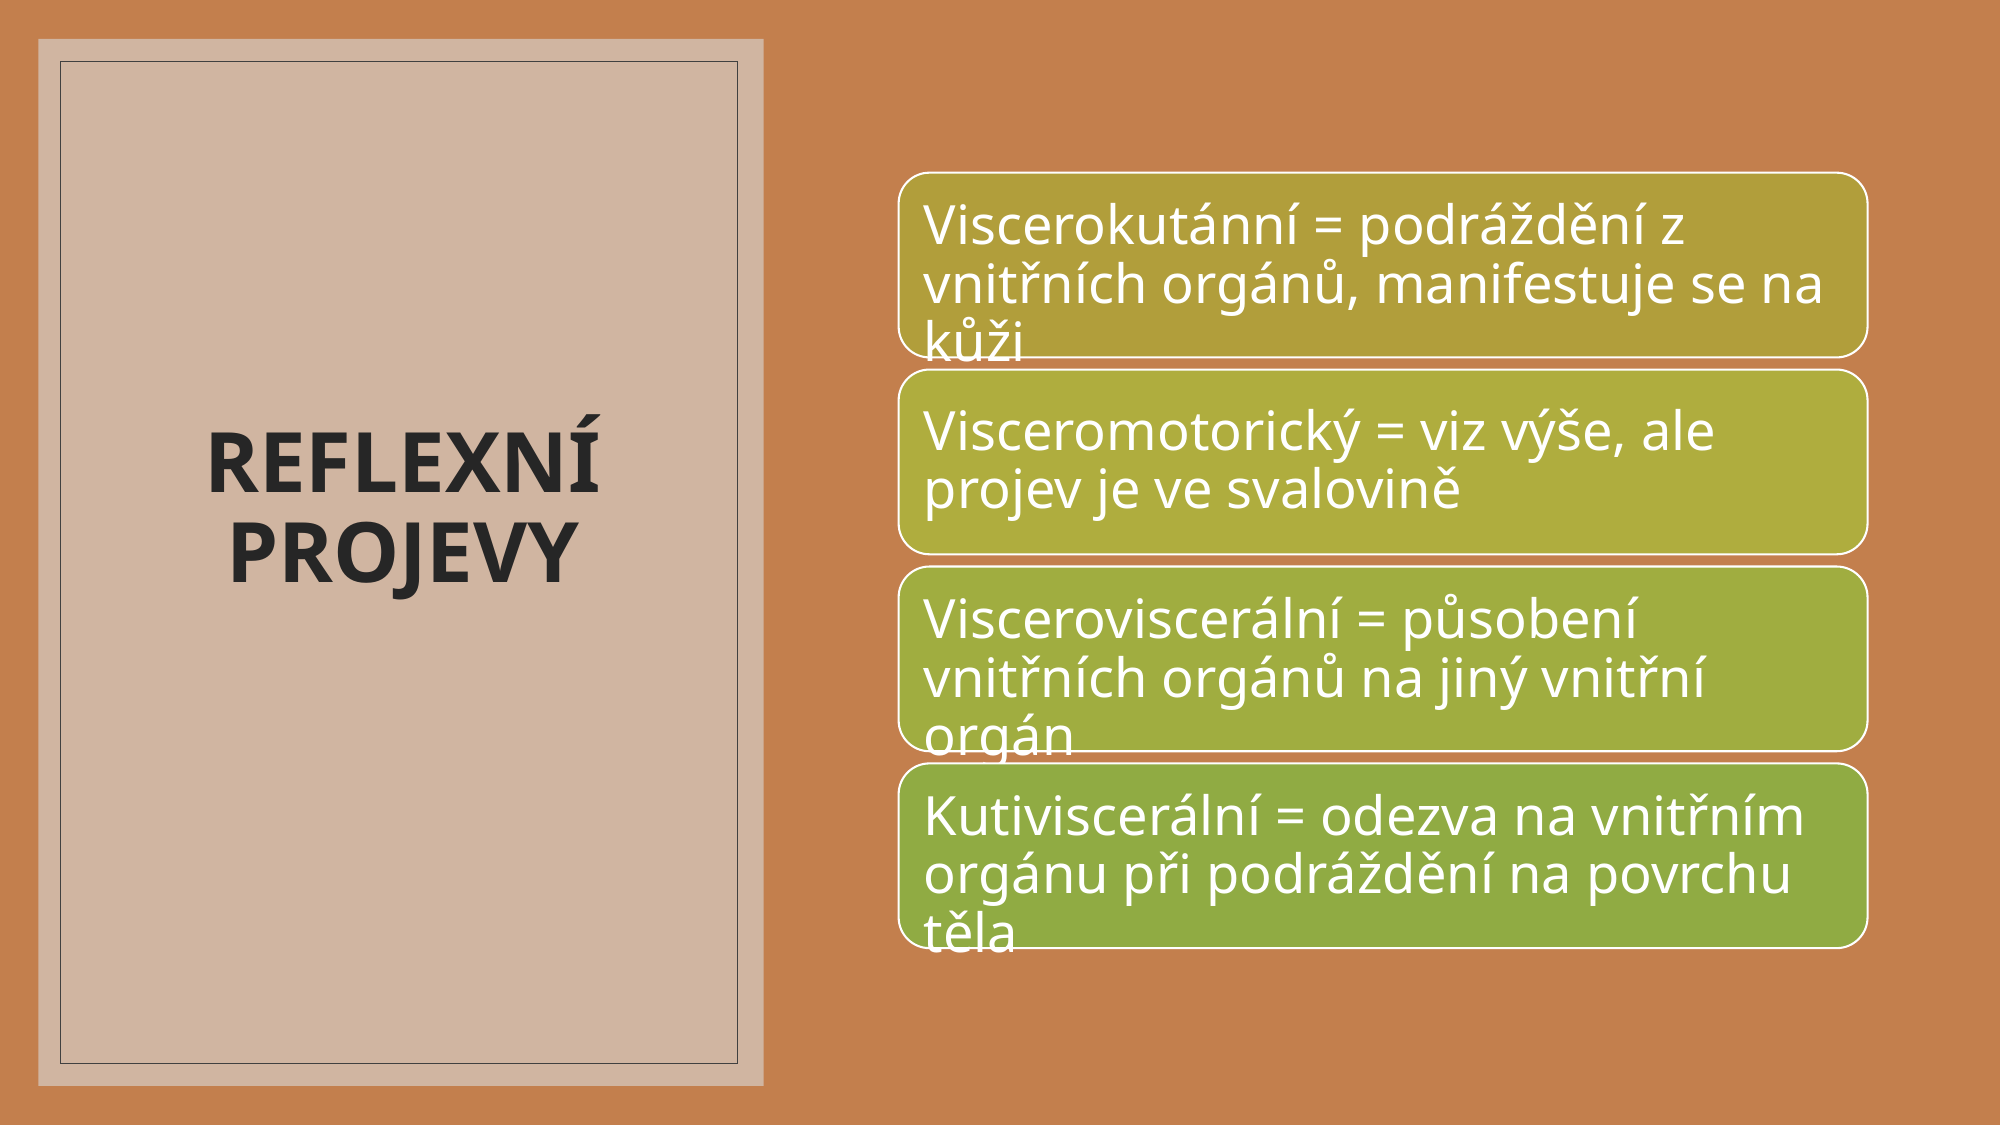

# REFLEXNÍ PROJEVY
Viscerokutánní = podráždění z vnitřních orgánů, manifestuje se na kůži
Visceromotorický = viz výše, ale projev je ve svalovině
Visceroviscerální = působení vnitřních orgánů na jiný vnitřní orgán
Kutiviscerální = odezva na vnitřním orgánu při podráždění na povrchu těla